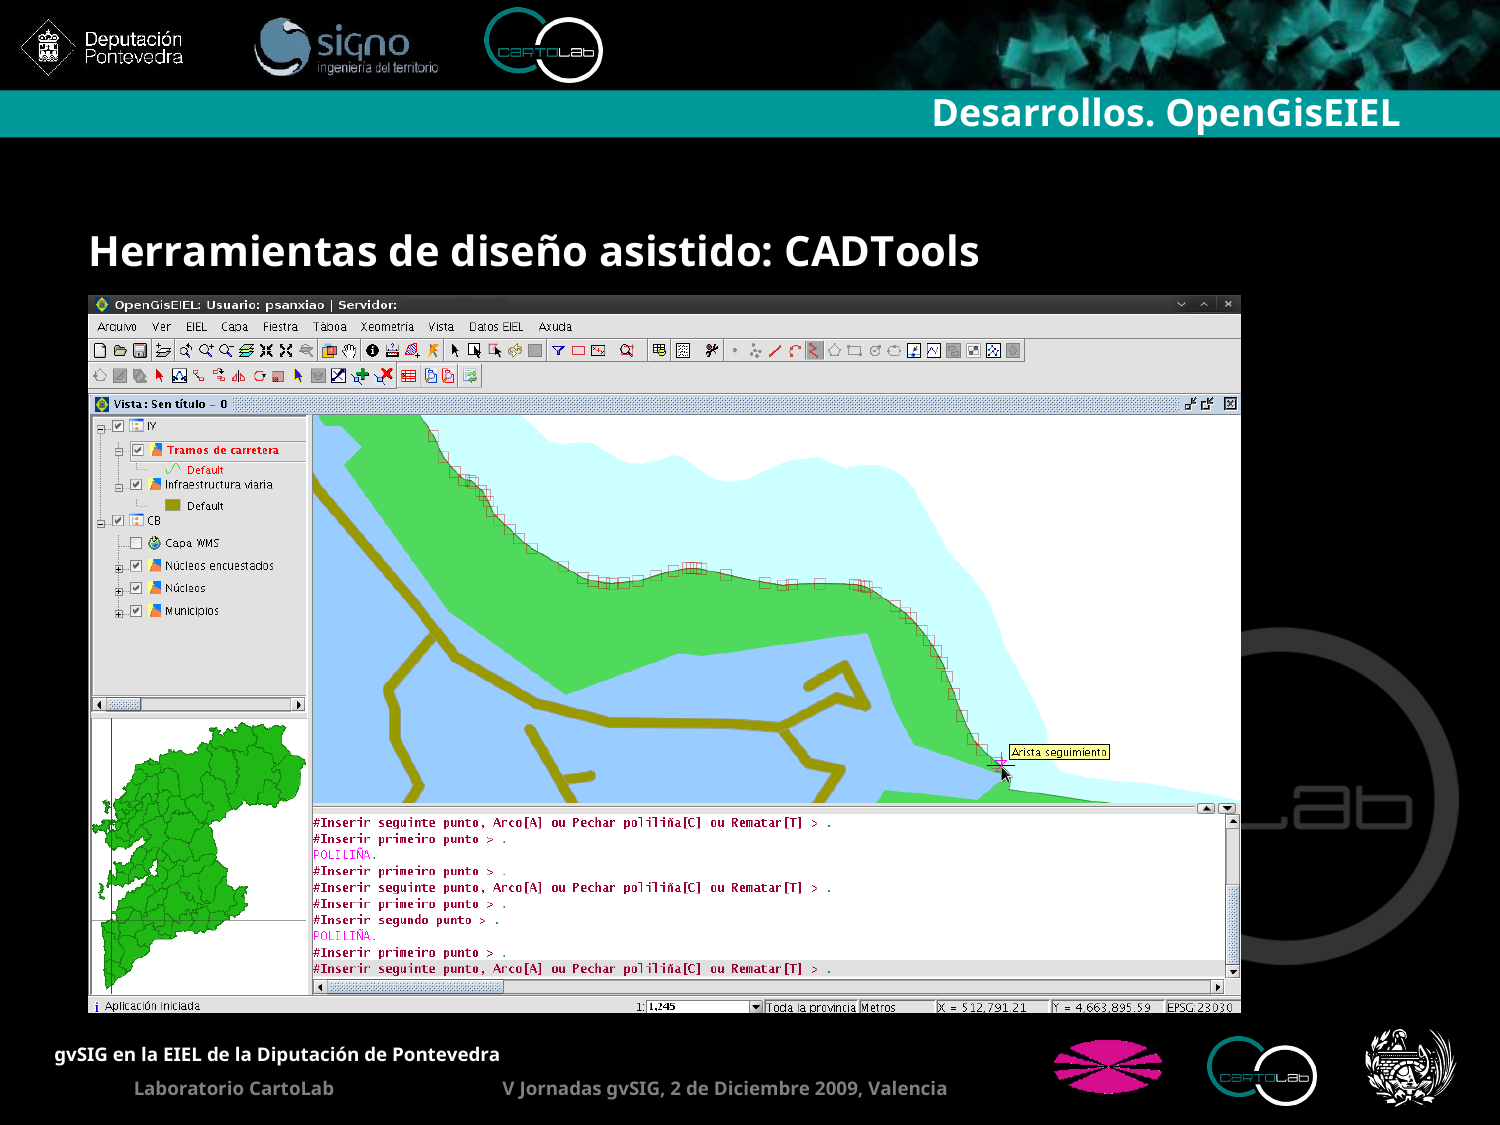

Desarrollos. OpenGisEIEL
Herramientas de diseño asistido: CADTools